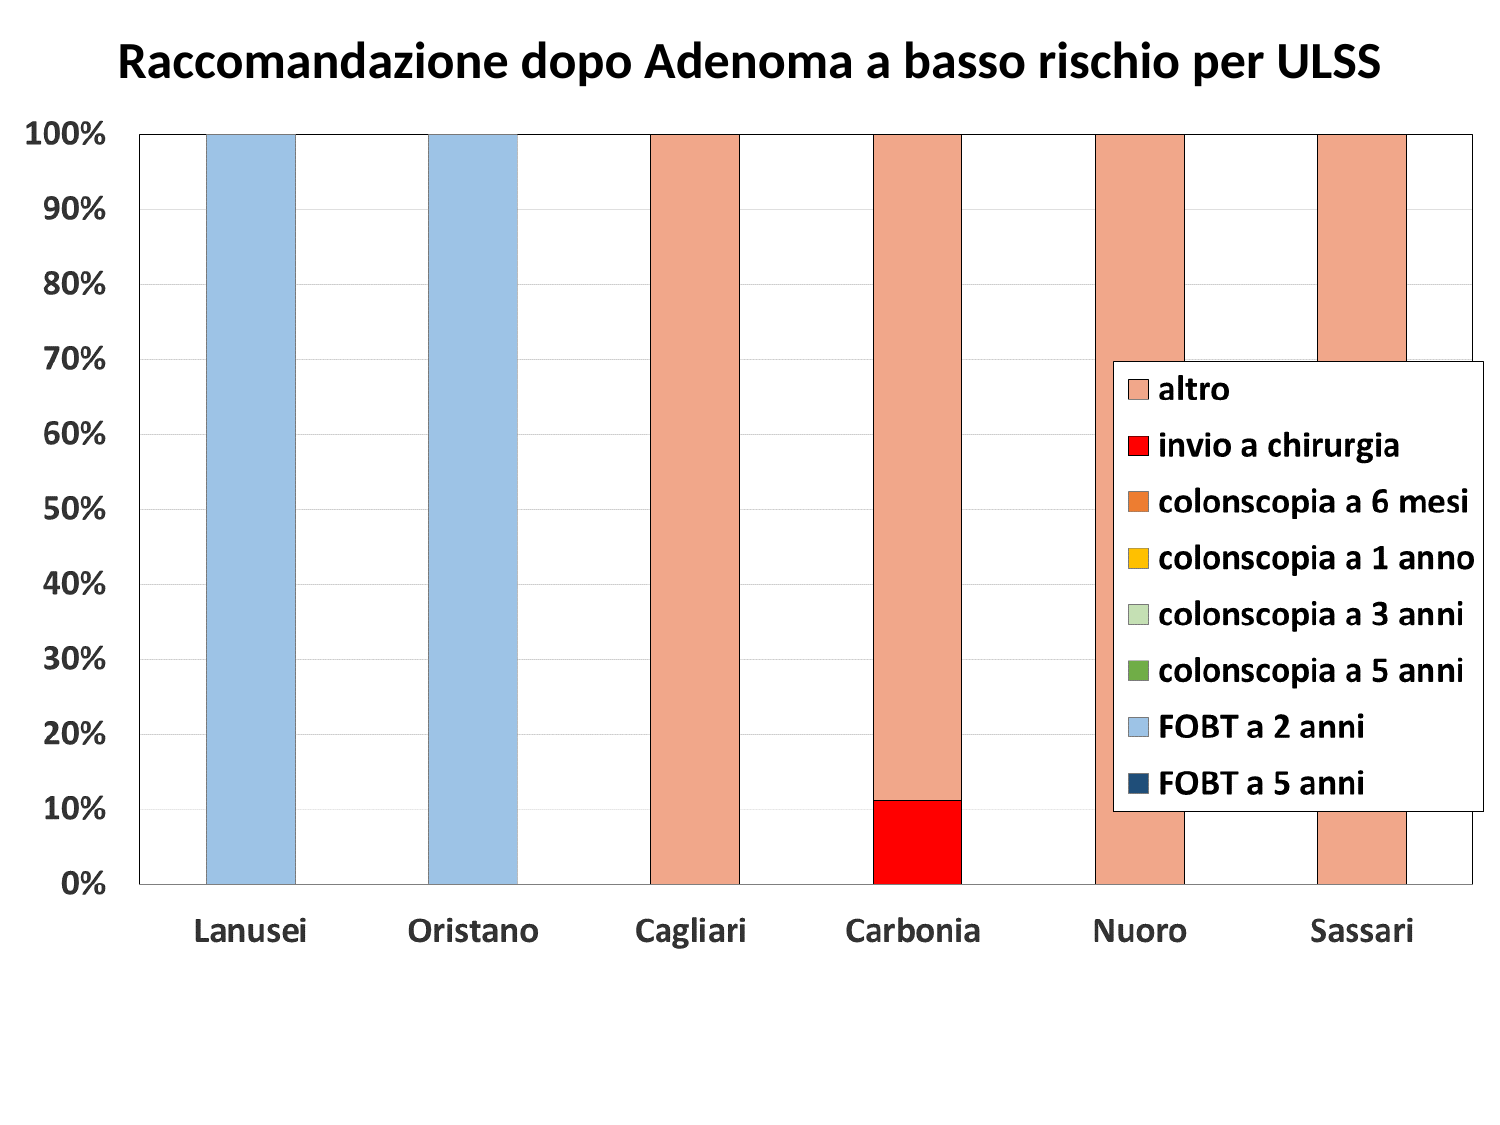

Raccomandazione dopo Adenoma a basso rischio per ULSS